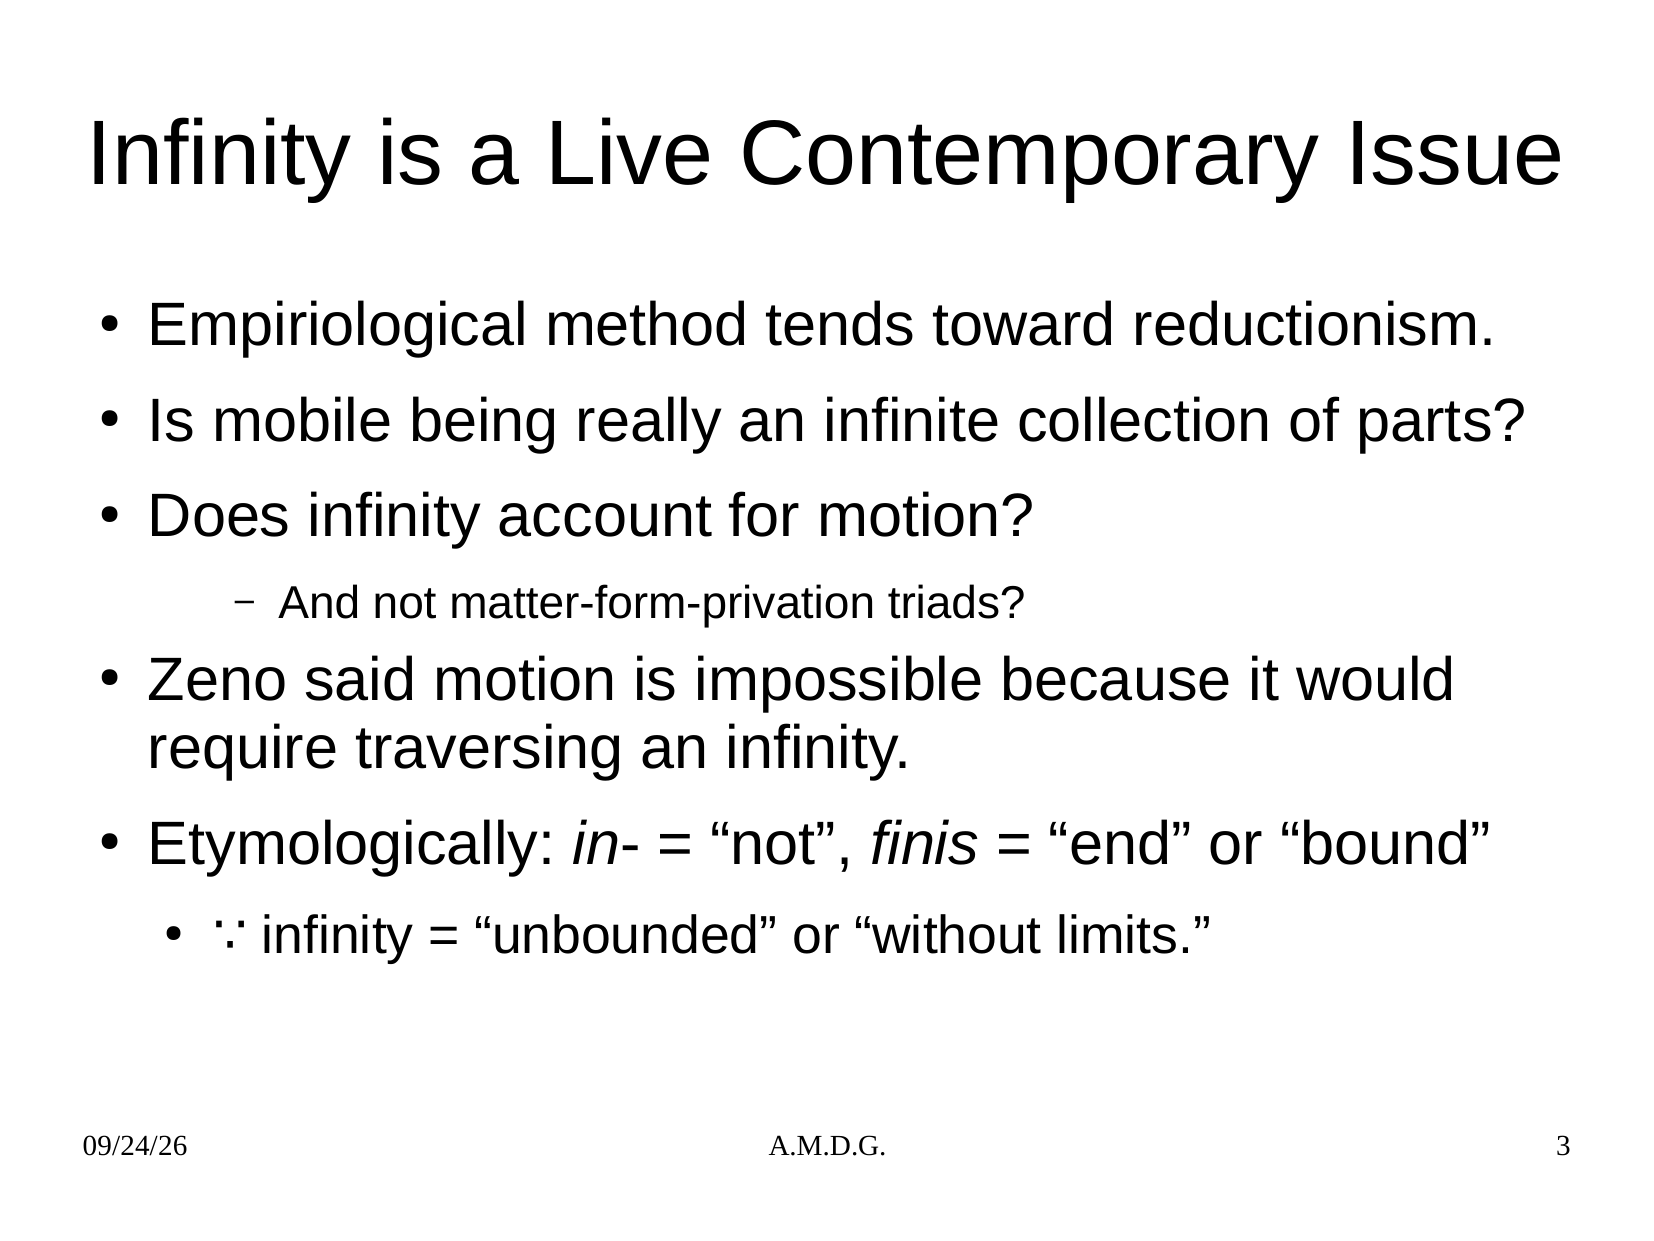

# Infinity is a Live Contemporary Issue
Empiriological method tends toward reductionism.
Is mobile being really an infinite collection of parts?
Does infinity account for motion?
And not matter-form-privation triads?
Zeno said motion is impossible because it would require traversing an infinity.
Etymologically: in- = “not”, finis = “end” or “bound”
∵ infinity = “unbounded” or “without limits.”
`
A.M.D.G.
3